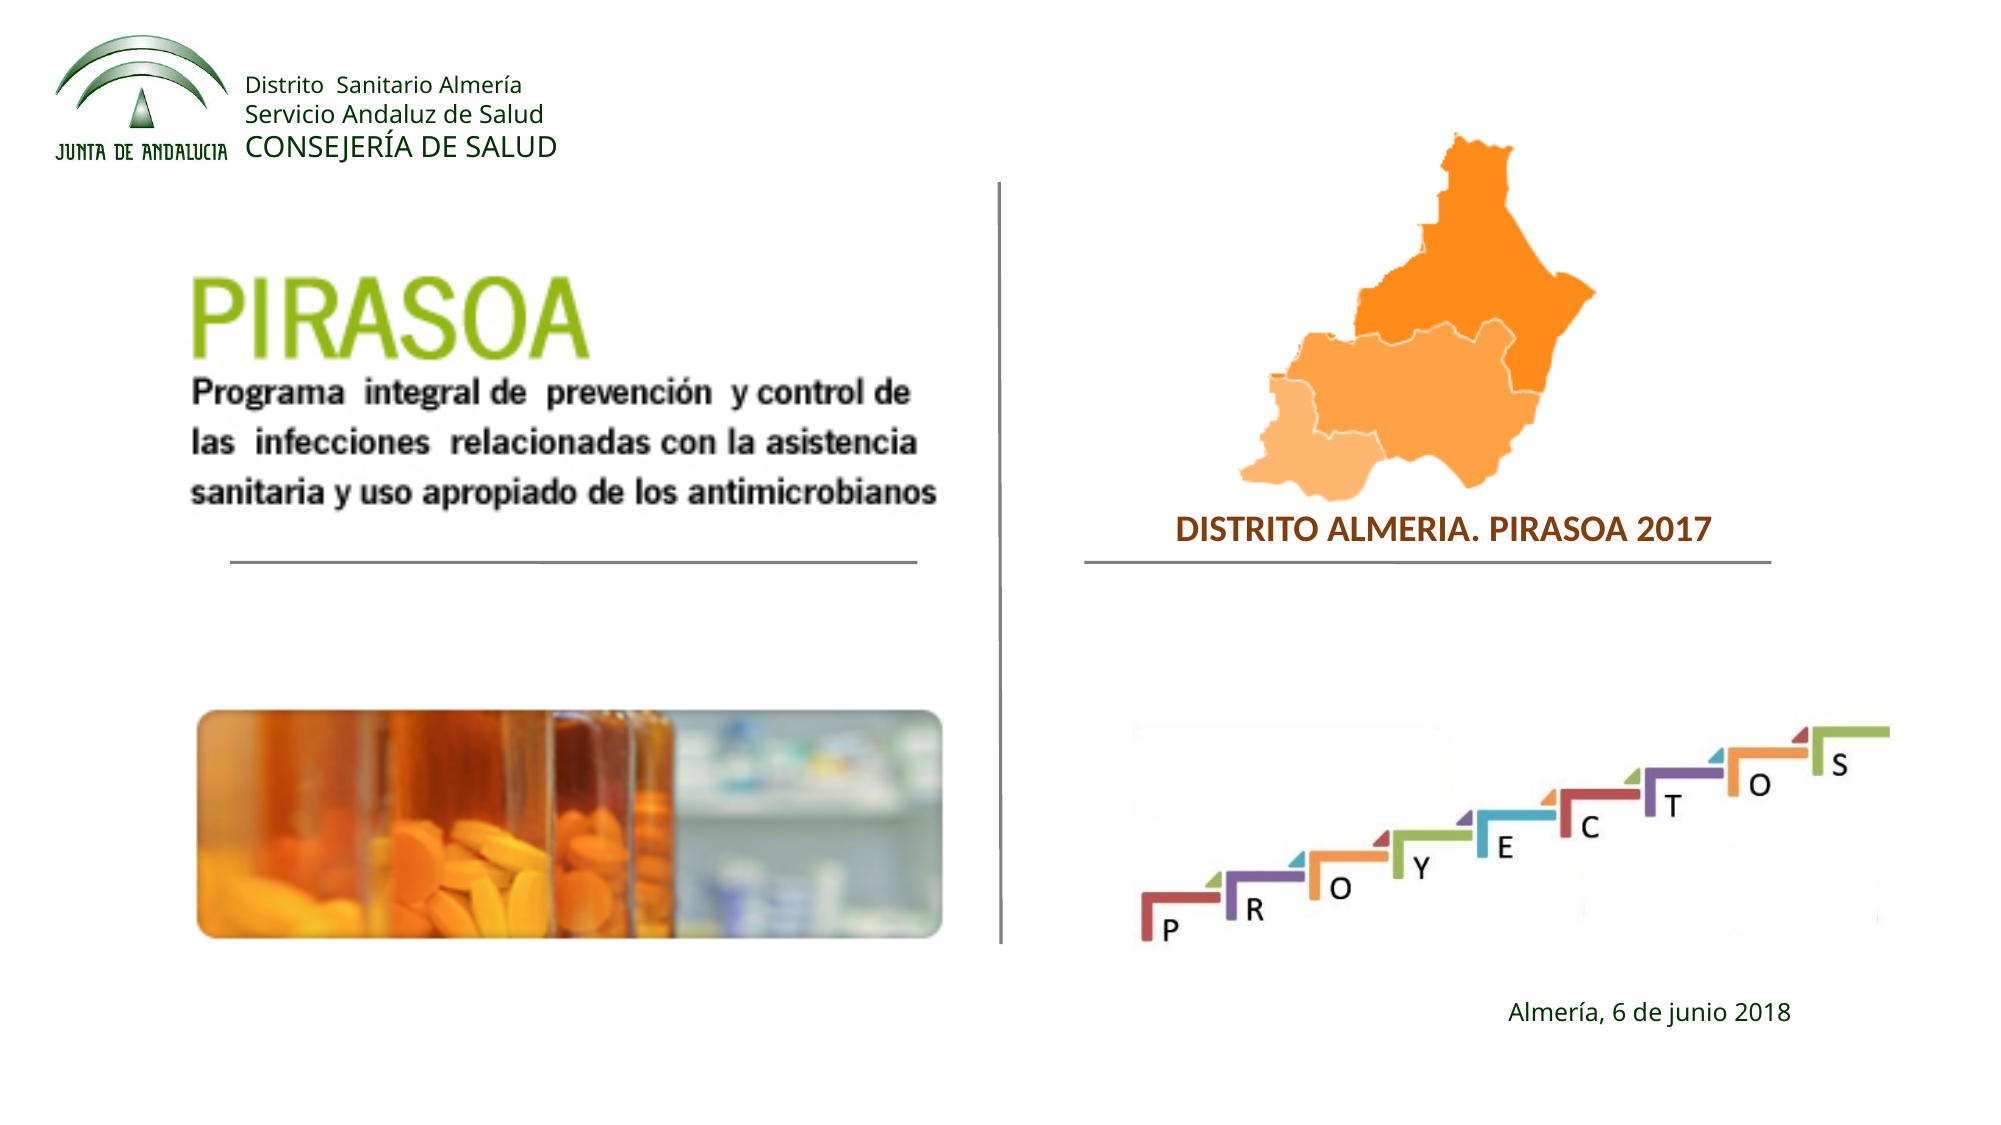

Distrito Sanitario Almería
Servicio Andaluz de Salud
CONSEJERÍA DE SALUD
DISTRITO ALMERIA. PIRASOA 2017
Almería, 6 de junio 2018